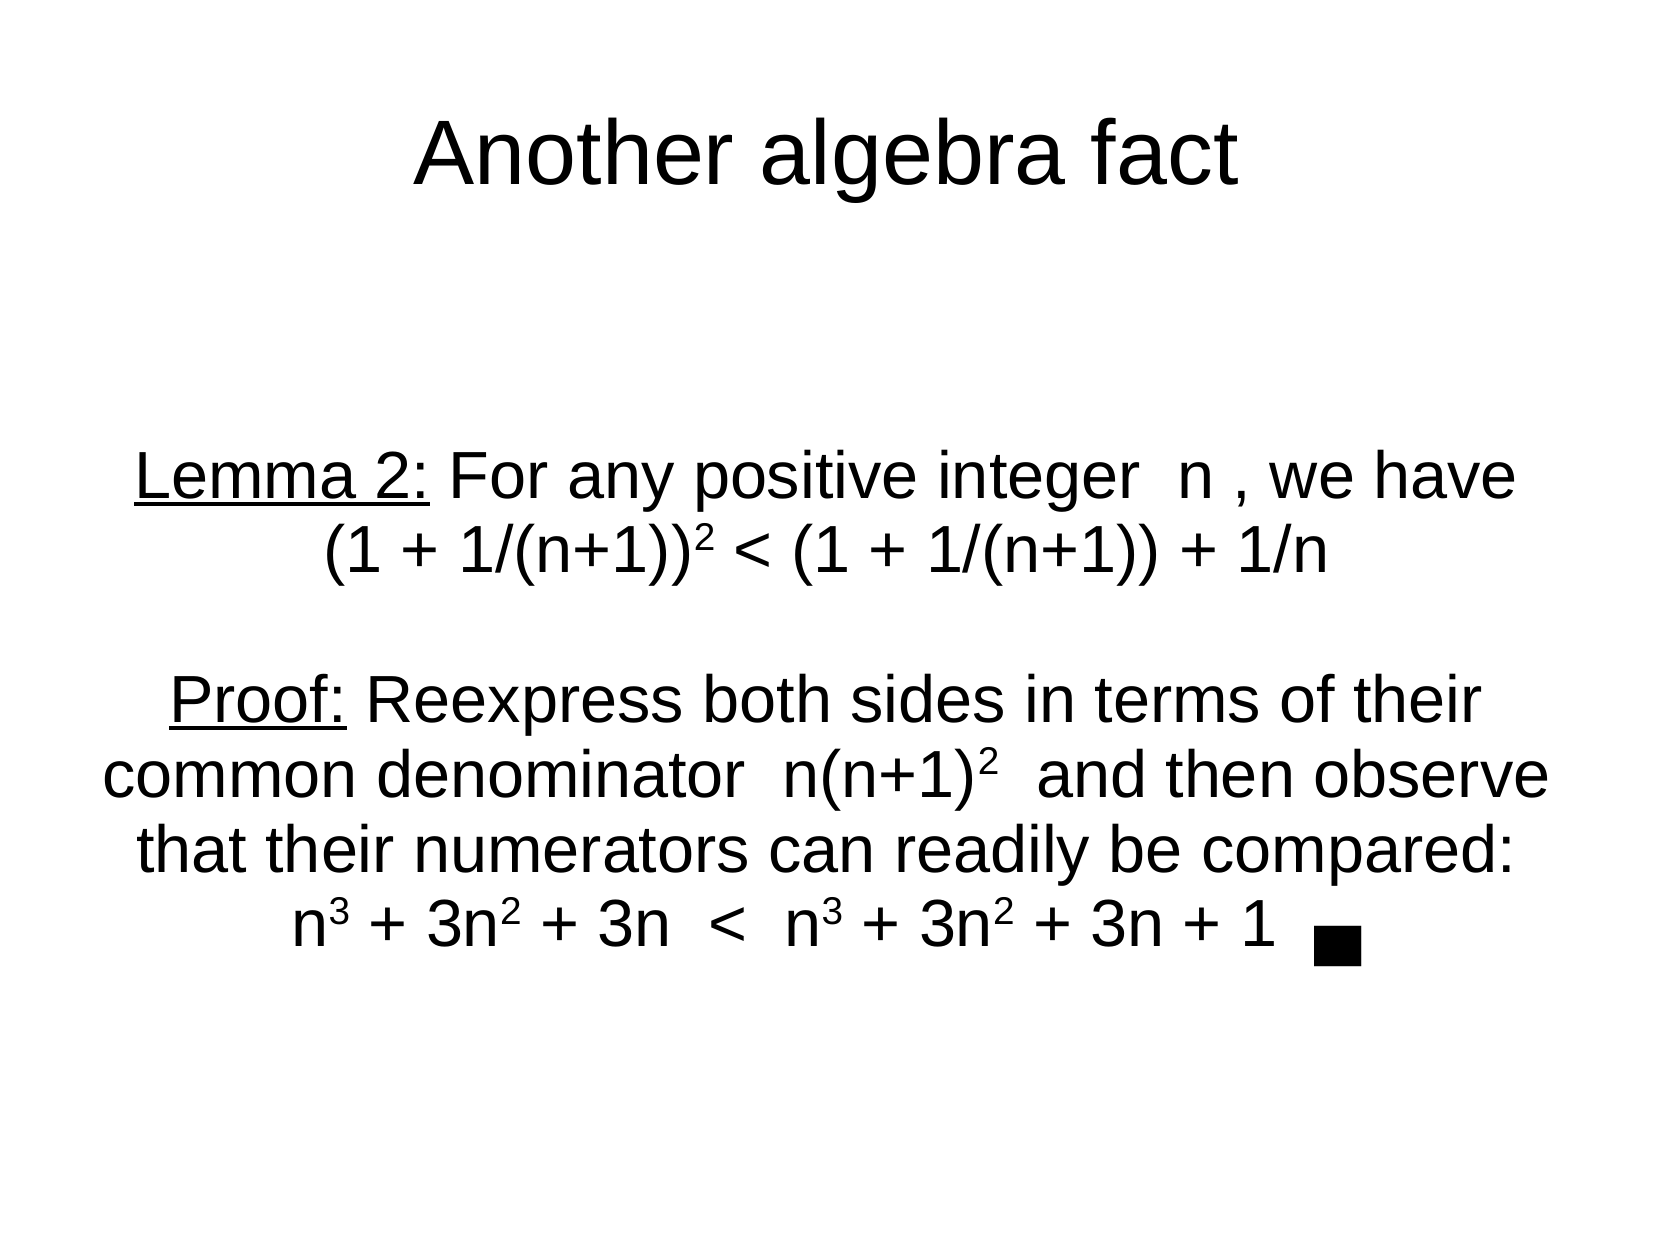

# Another algebra fact
Lemma 2: For any positive integer n , we have
(1 + 1/(n+1))2 < (1 + 1/(n+1)) + 1/n
Proof: Reexpress both sides in terms of their common denominator n(n+1)2 and then observe that their numerators can readily be compared:
n3 + 3n2 + 3n < n3 + 3n2 + 3n + 1 ▄